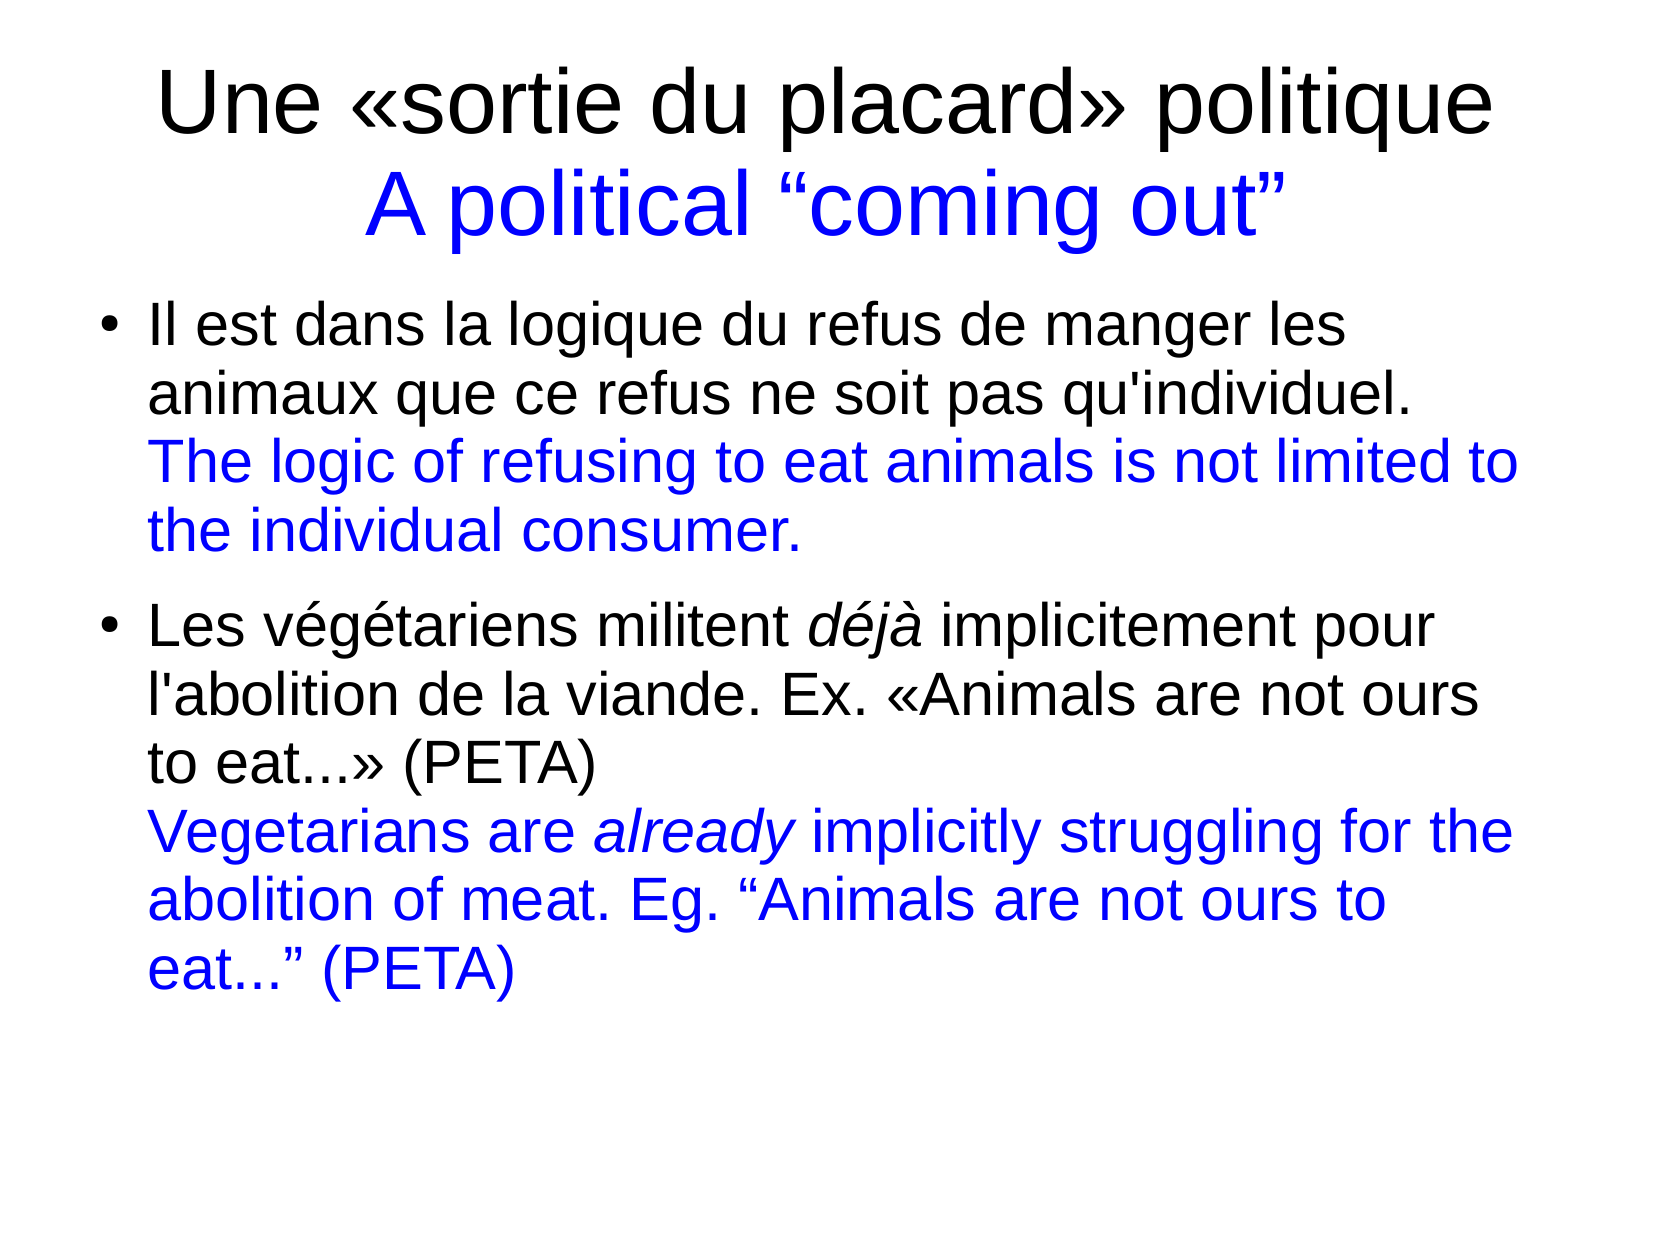

# Une «sortie du placard» politique A political “coming out”
Il est dans la logique du refus de manger les animaux que ce refus ne soit pas qu'individuel.
The logic of refusing to eat animals is not limited to the individual consumer.
Les végétariens militent déjà implicitement pour l'abolition de la viande. Ex. «Animals are not ours to eat...» (PETA)
Vegetarians are already implicitly struggling for the abolition of meat. Eg. “Animals are not ours to eat...” (PETA)